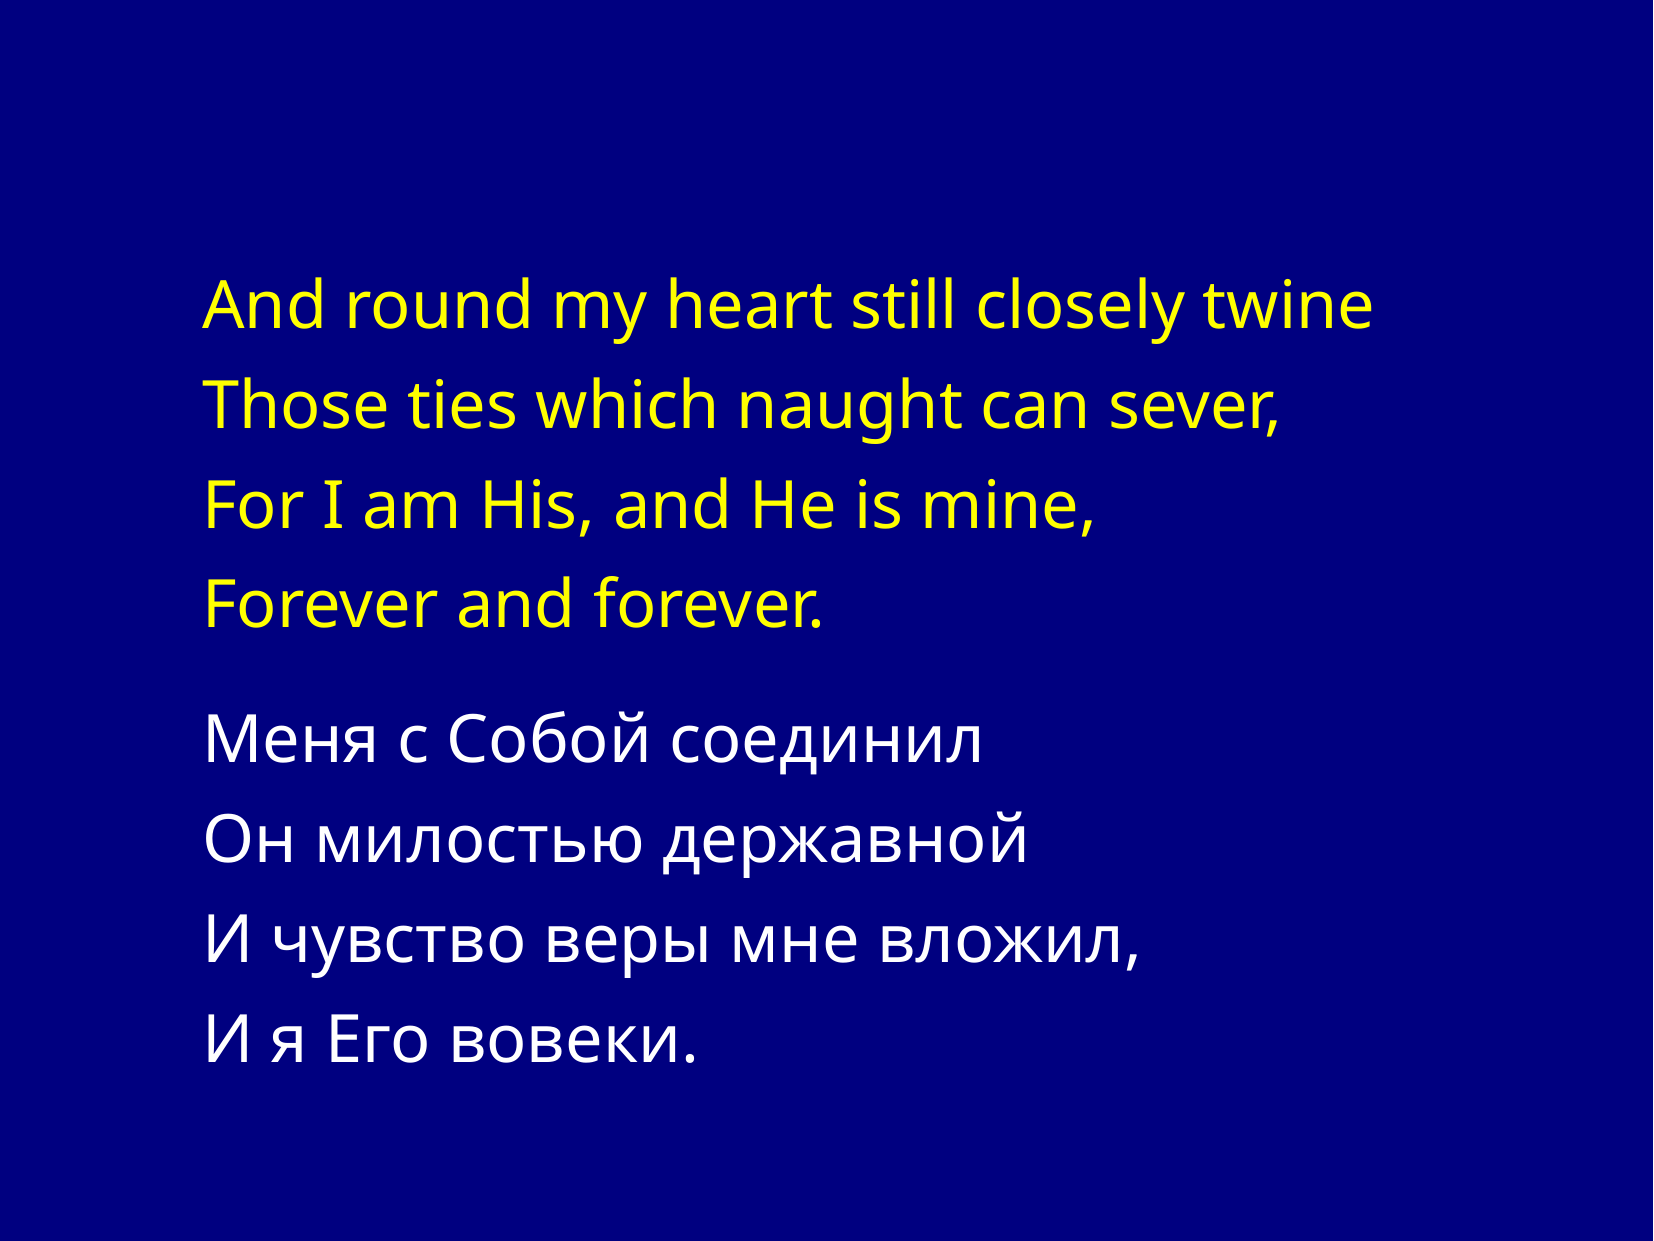

And round my heart still closely twine
	Those ties which naught can sever,
	For I am His, and He is mine,
	Forever and forever.
	Меня с Собой соединил
	Он милостью державной
	И чувство веры мне вложил,
	И я Его вовеки.